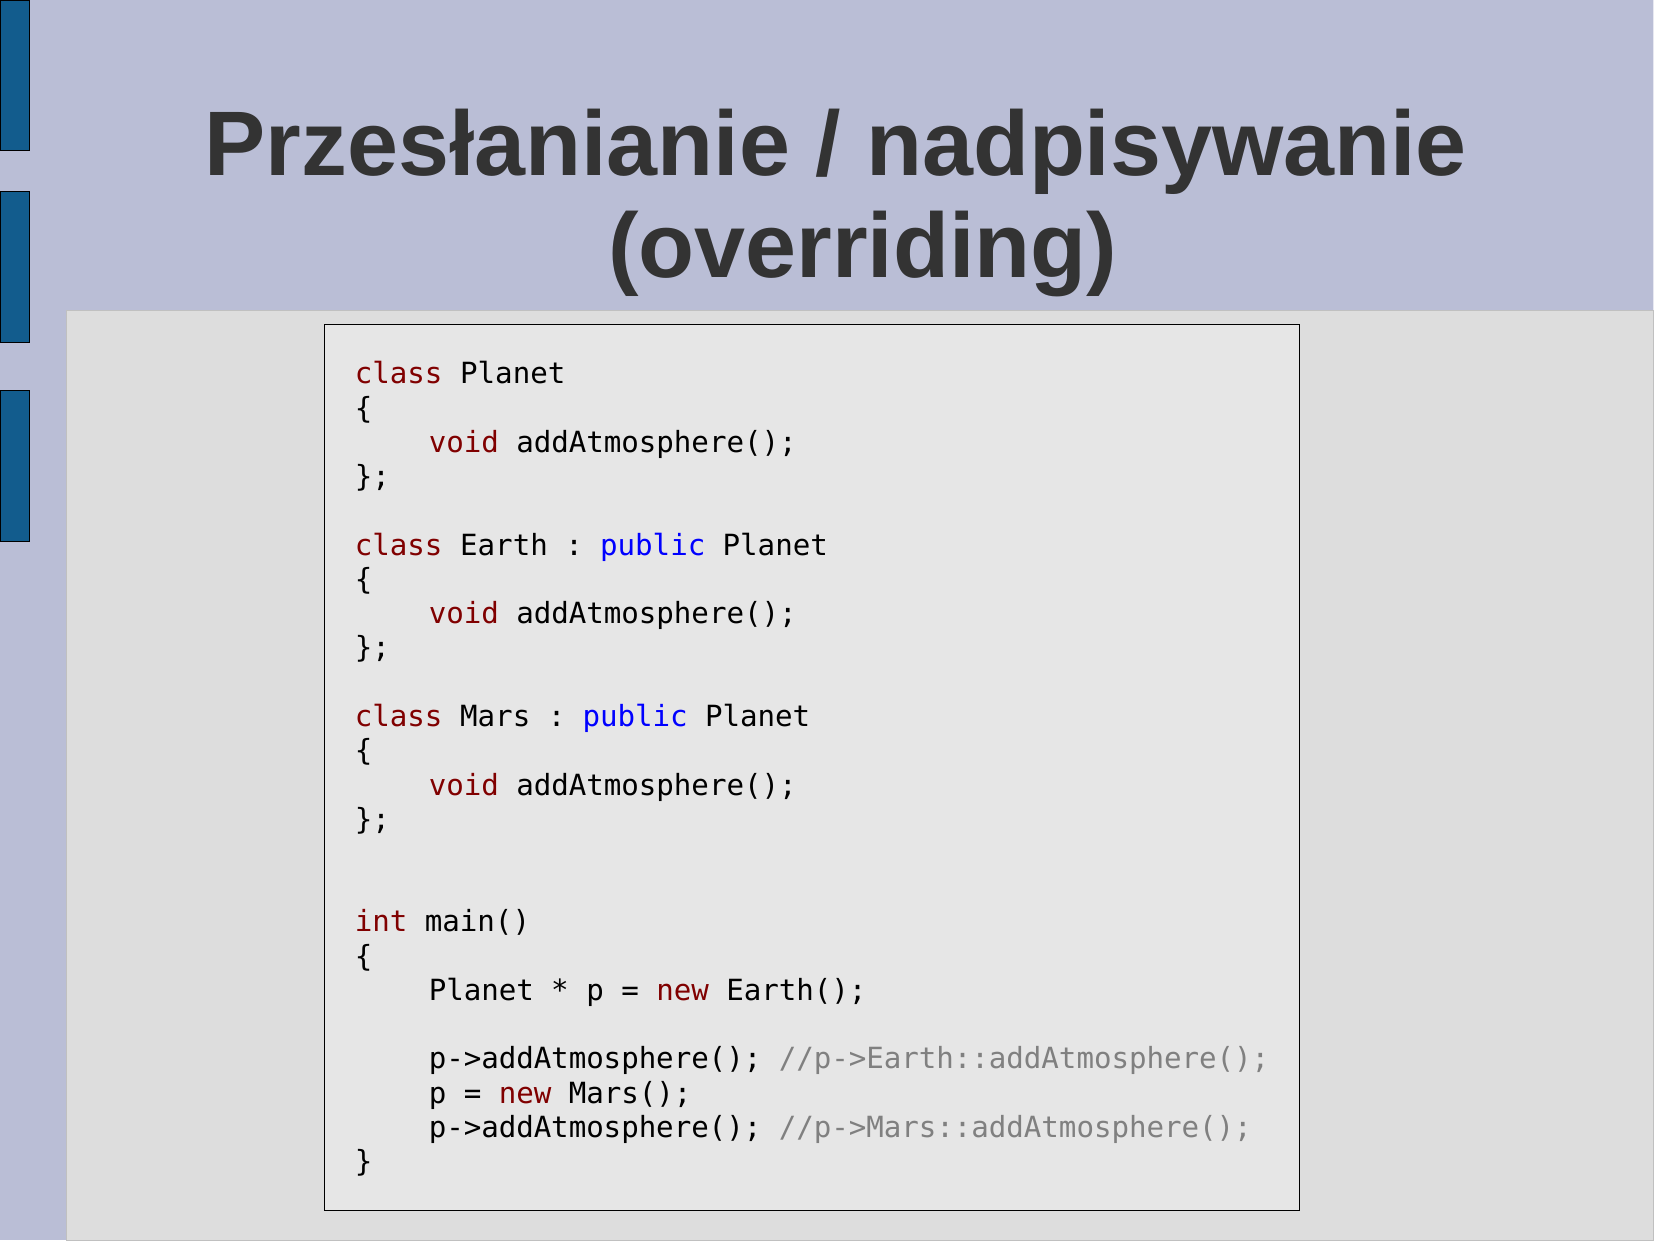

# Przesłanianie / nadpisywanie (overriding)
class Planet
{
	void addAtmosphere();
};
class Earth : public Planet
{
	void addAtmosphere();
};
class Mars : public Planet
{
	void addAtmosphere();
};
int main()
{
	Planet * p = new Earth();
	p->addAtmosphere(); //p->Earth::addAtmosphere();
	p = new Mars();
	p->addAtmosphere(); //p->Mars::addAtmosphere();
}